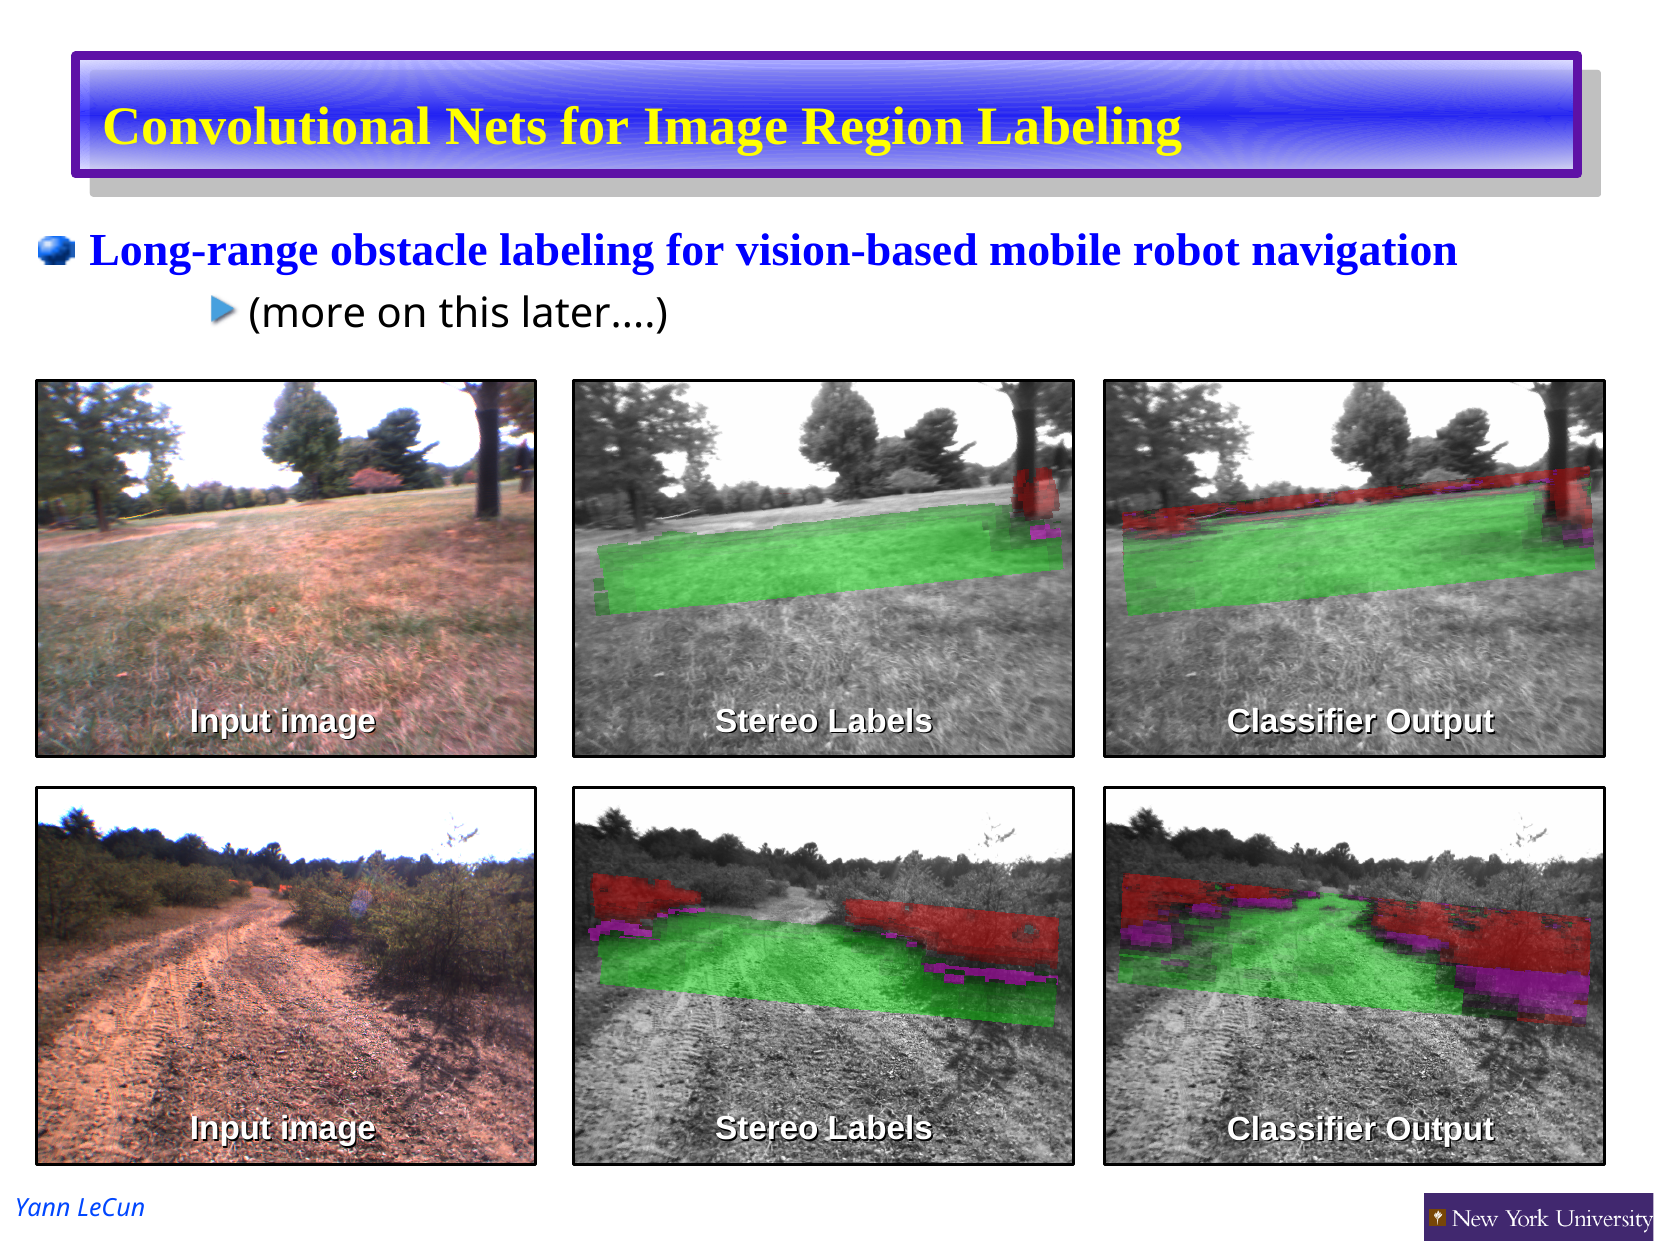

# Convolutional Nets for Image Region Labeling
Long-range obstacle labeling for vision-based mobile robot navigation
(more on this later....)
Input image
Stereo Labels
Classifier Output
Input image
Stereo Labels
Classifier Output